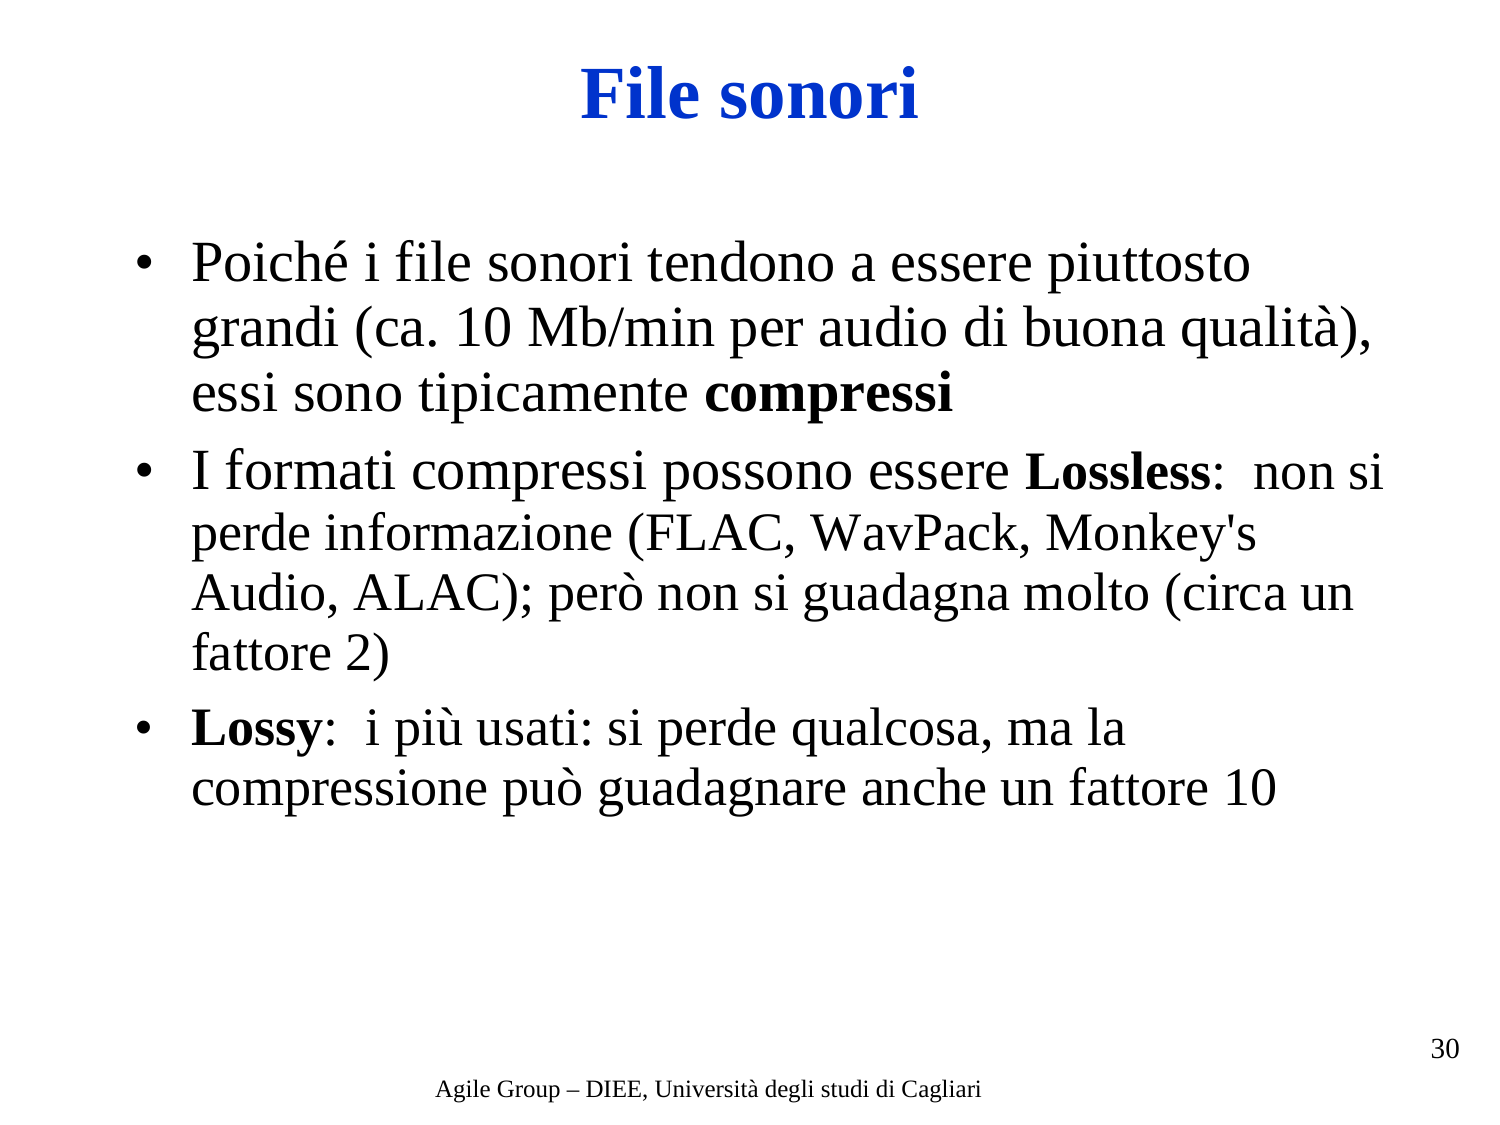

# File sonori
Poiché i file sonori tendono a essere piuttosto grandi (ca. 10 Mb/min per audio di buona qualità), essi sono tipicamente compressi
I formati compressi possono essere Lossless: non si perde informazione (FLAC, WavPack, Monkey's Audio, ALAC); però non si guadagna molto (circa un fattore 2)
Lossy: i più usati: si perde qualcosa, ma la compressione può guadagnare anche un fattore 10
30